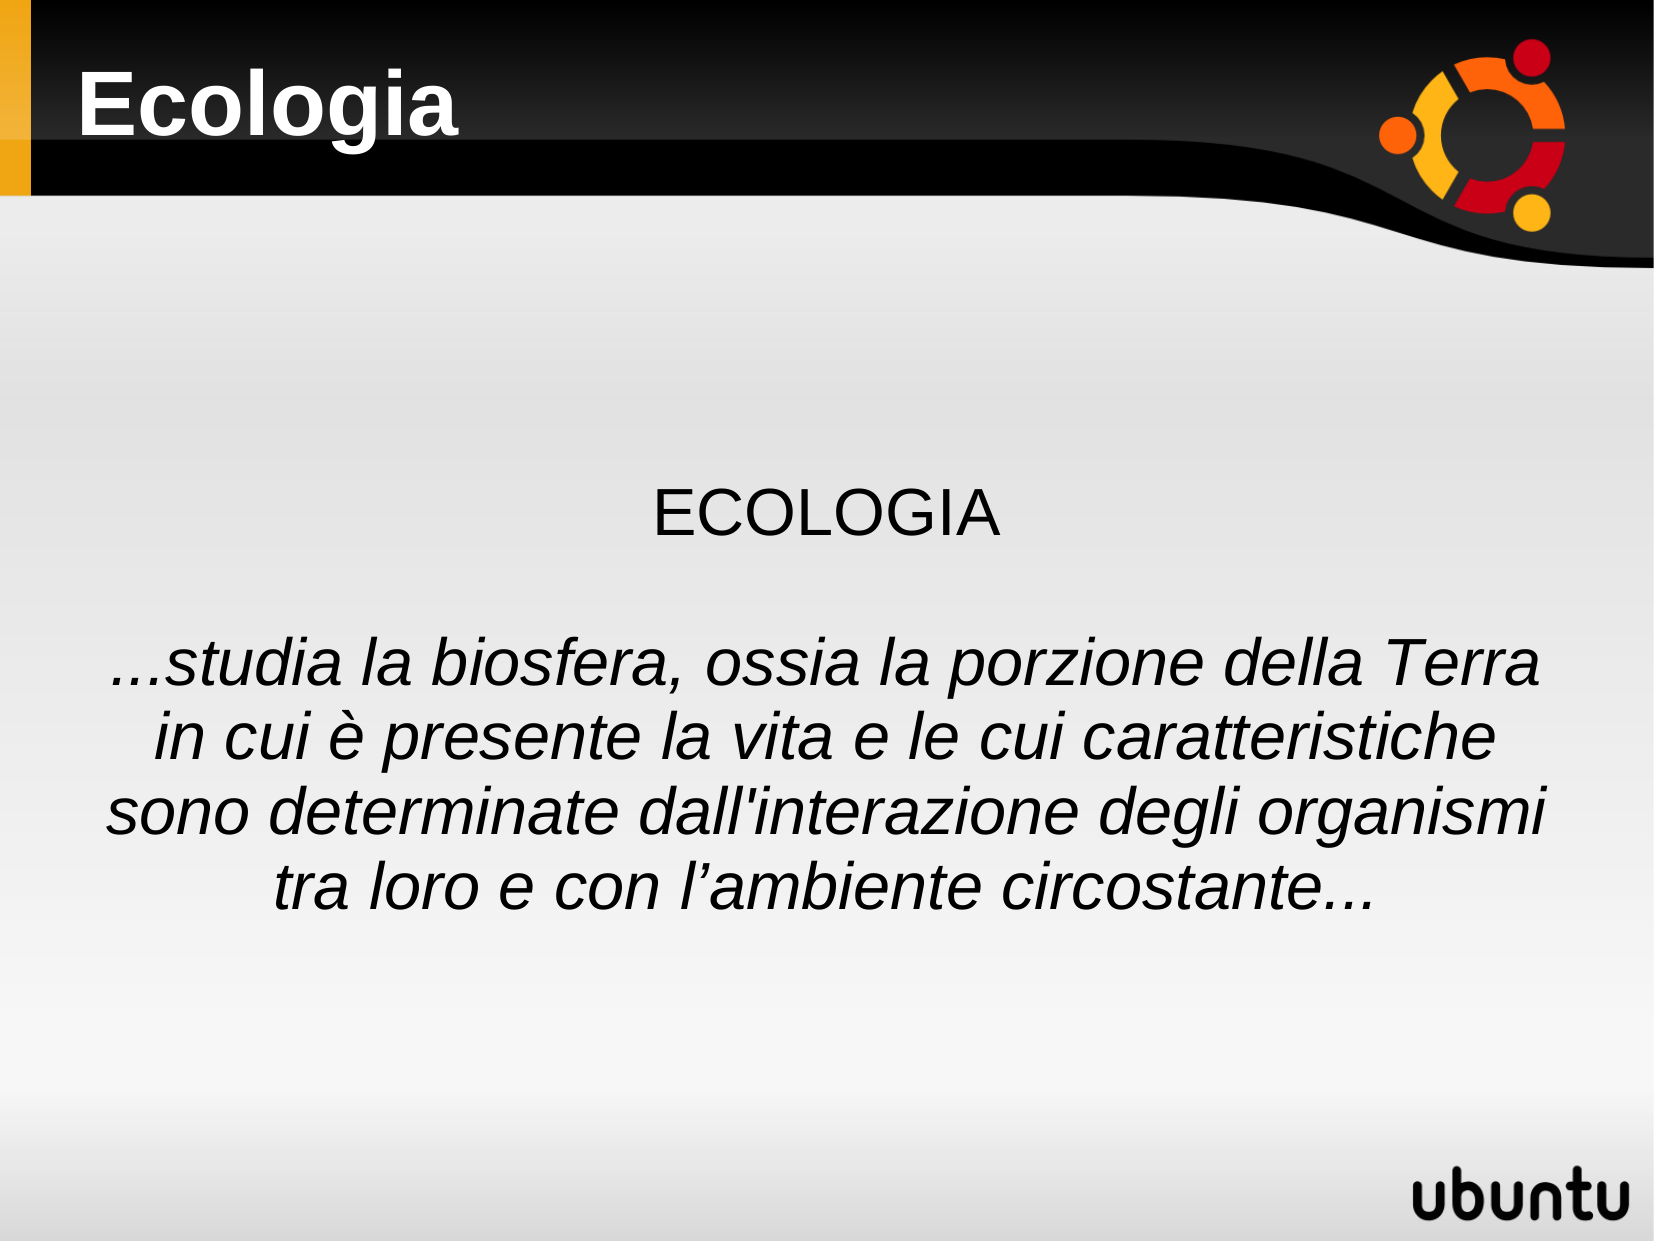

# Ecologia
ECOLOGIA
...studia la biosfera, ossia la porzione della Terra in cui è presente la vita e le cui caratteristiche sono determinate dall'interazione degli organismi tra loro e con l’ambiente circostante...